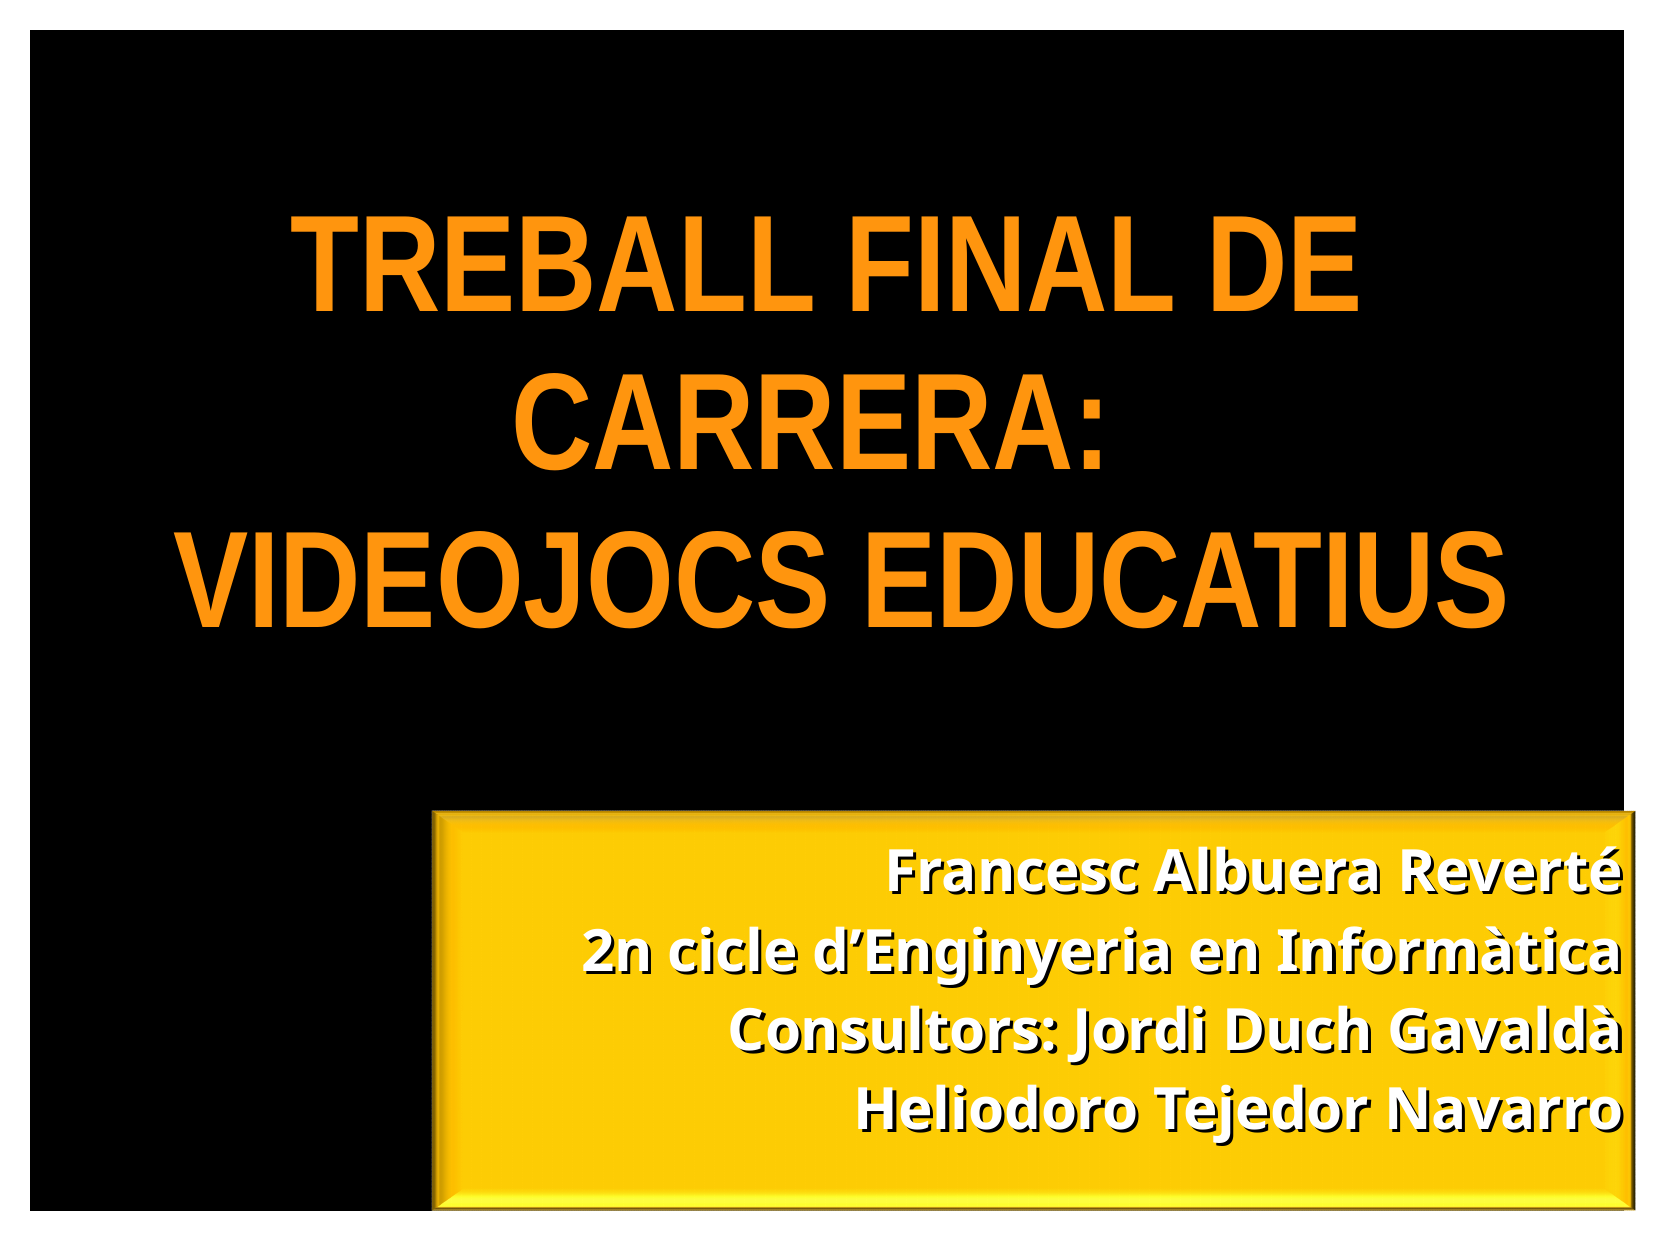

# TREBALL FINAL DE CARRERA: VIDEOJOCS EDUCATIUS
Francesc Albuera Reverté
2n cicle d’Enginyeria en Informàtica
Consultors: Jordi Duch Gavaldà
Heliodoro Tejedor Navarro